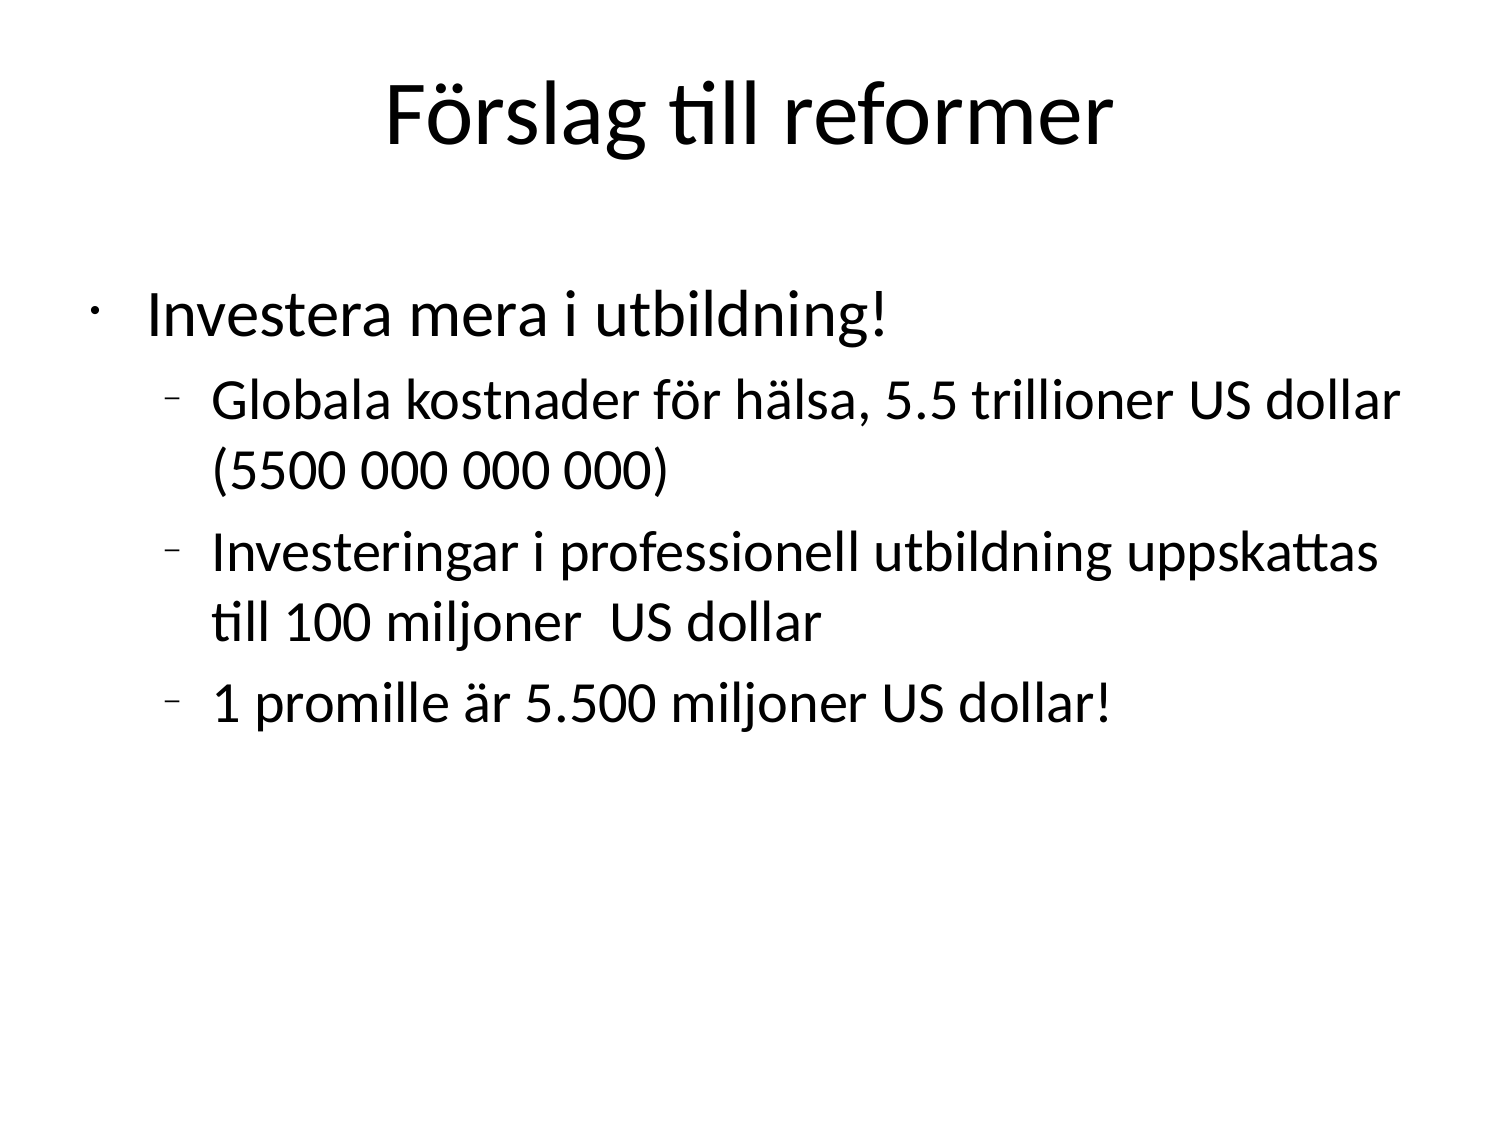

# Förslag till reformer
Investera mera i utbildning!
Globala kostnader för hälsa, 5.5 trillioner US dollar (5500 000 000 000)
Investeringar i professionell utbildning uppskattas till 100 miljoner US dollar
1 promille är 5.500 miljoner US dollar!